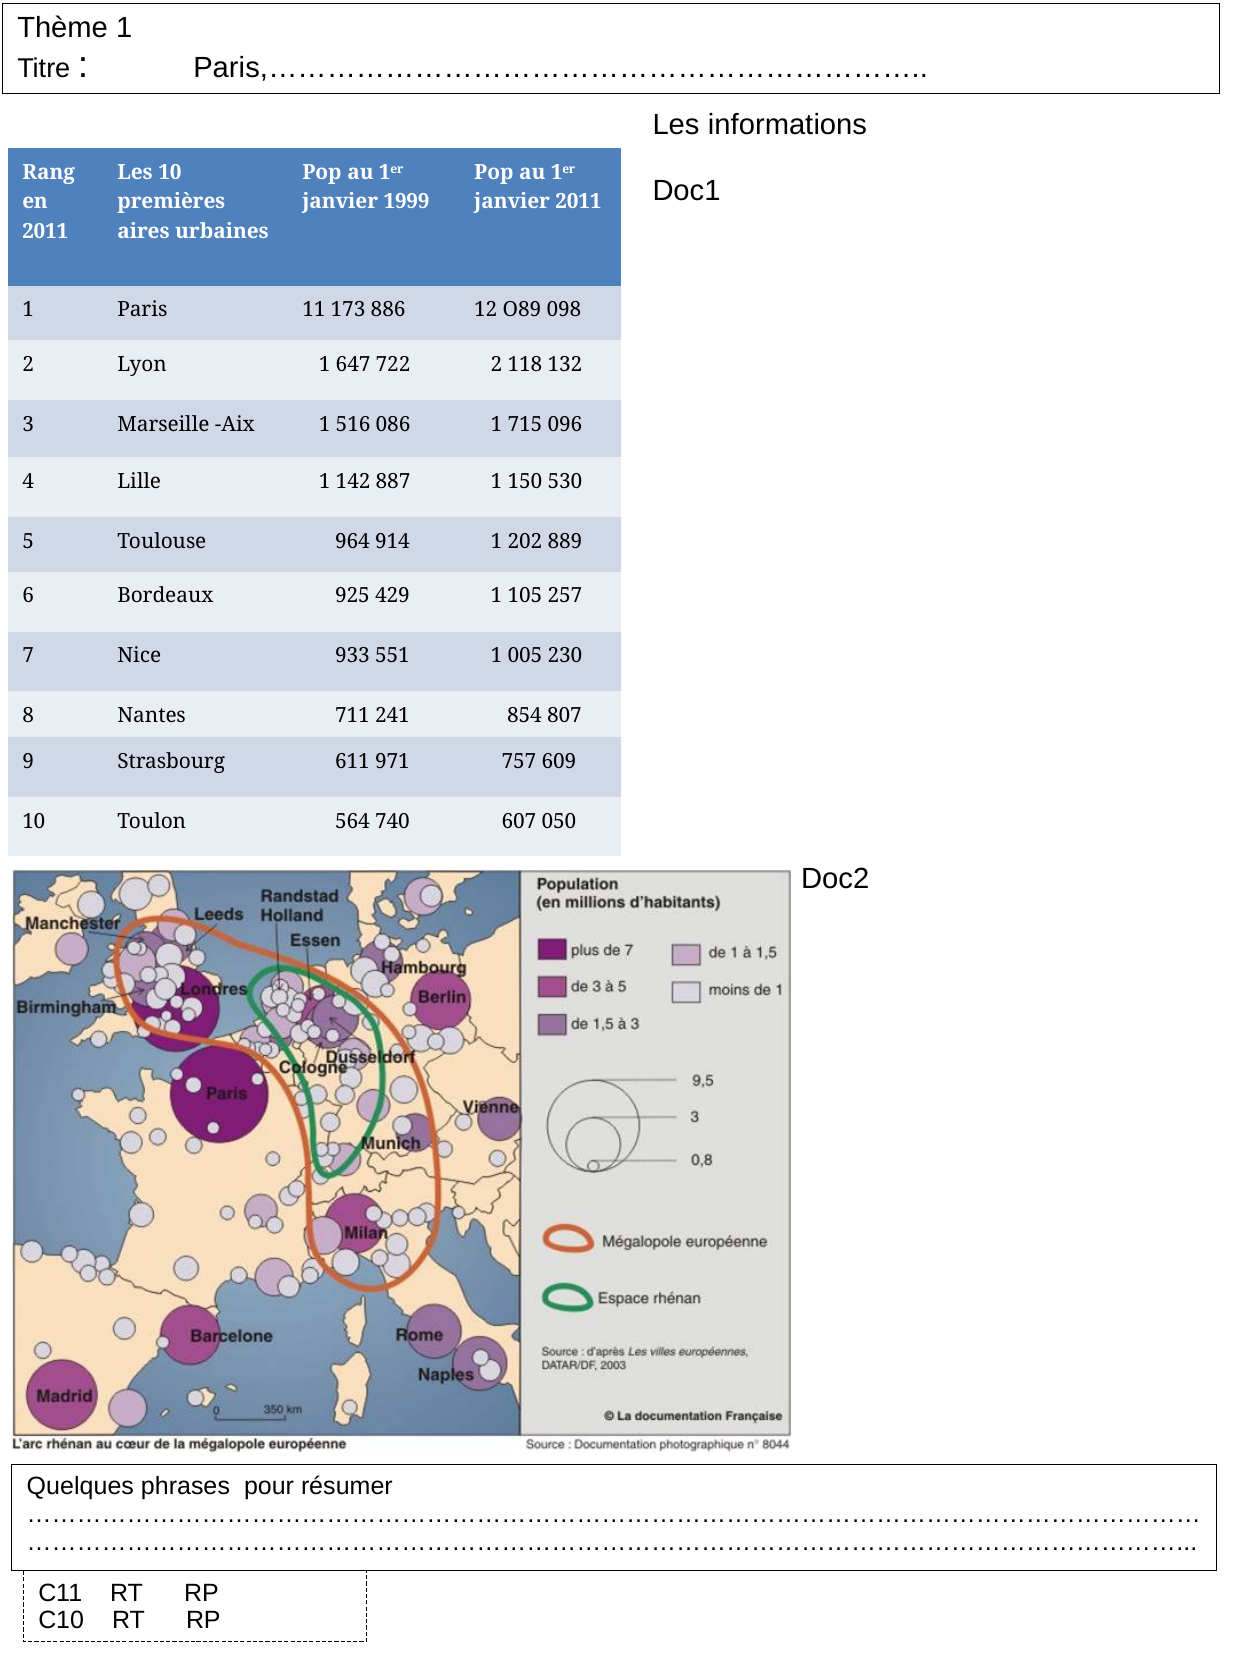

Thème 1
Titre : Paris,…………………………………………………………..
Les informations
Doc1
 Doc2
| Rang en 2011 | Les 10 premières aires urbaines | Pop au 1er janvier 1999 | Pop au 1er janvier 2011 |
| --- | --- | --- | --- |
| 1 | Paris | 11 173 886 | 12 O89 098 |
| 2 | Lyon | 1 647 722 | 2 118 132 |
| 3 | Marseille -Aix | 1 516 086 | 1 715 096 |
| 4 | Lille | 1 142 887 | 1 150 530 |
| 5 | Toulouse | 964 914 | 1 202 889 |
| 6 | Bordeaux | 925 429 | 1 105 257 |
| 7 | Nice | 933 551 | 1 005 230 |
| 8 | Nantes | 711 241 | 854 807 |
| 9 | Strasbourg | 611 971 | 757 609 |
| 10 | Toulon | 564 740 | 607 050 |
Quelques phrases pour résumer
………………………………………………………………………………………………………………………………………………………………………………………………………………………………………………………...
C11 RT RP
C10 RT RP